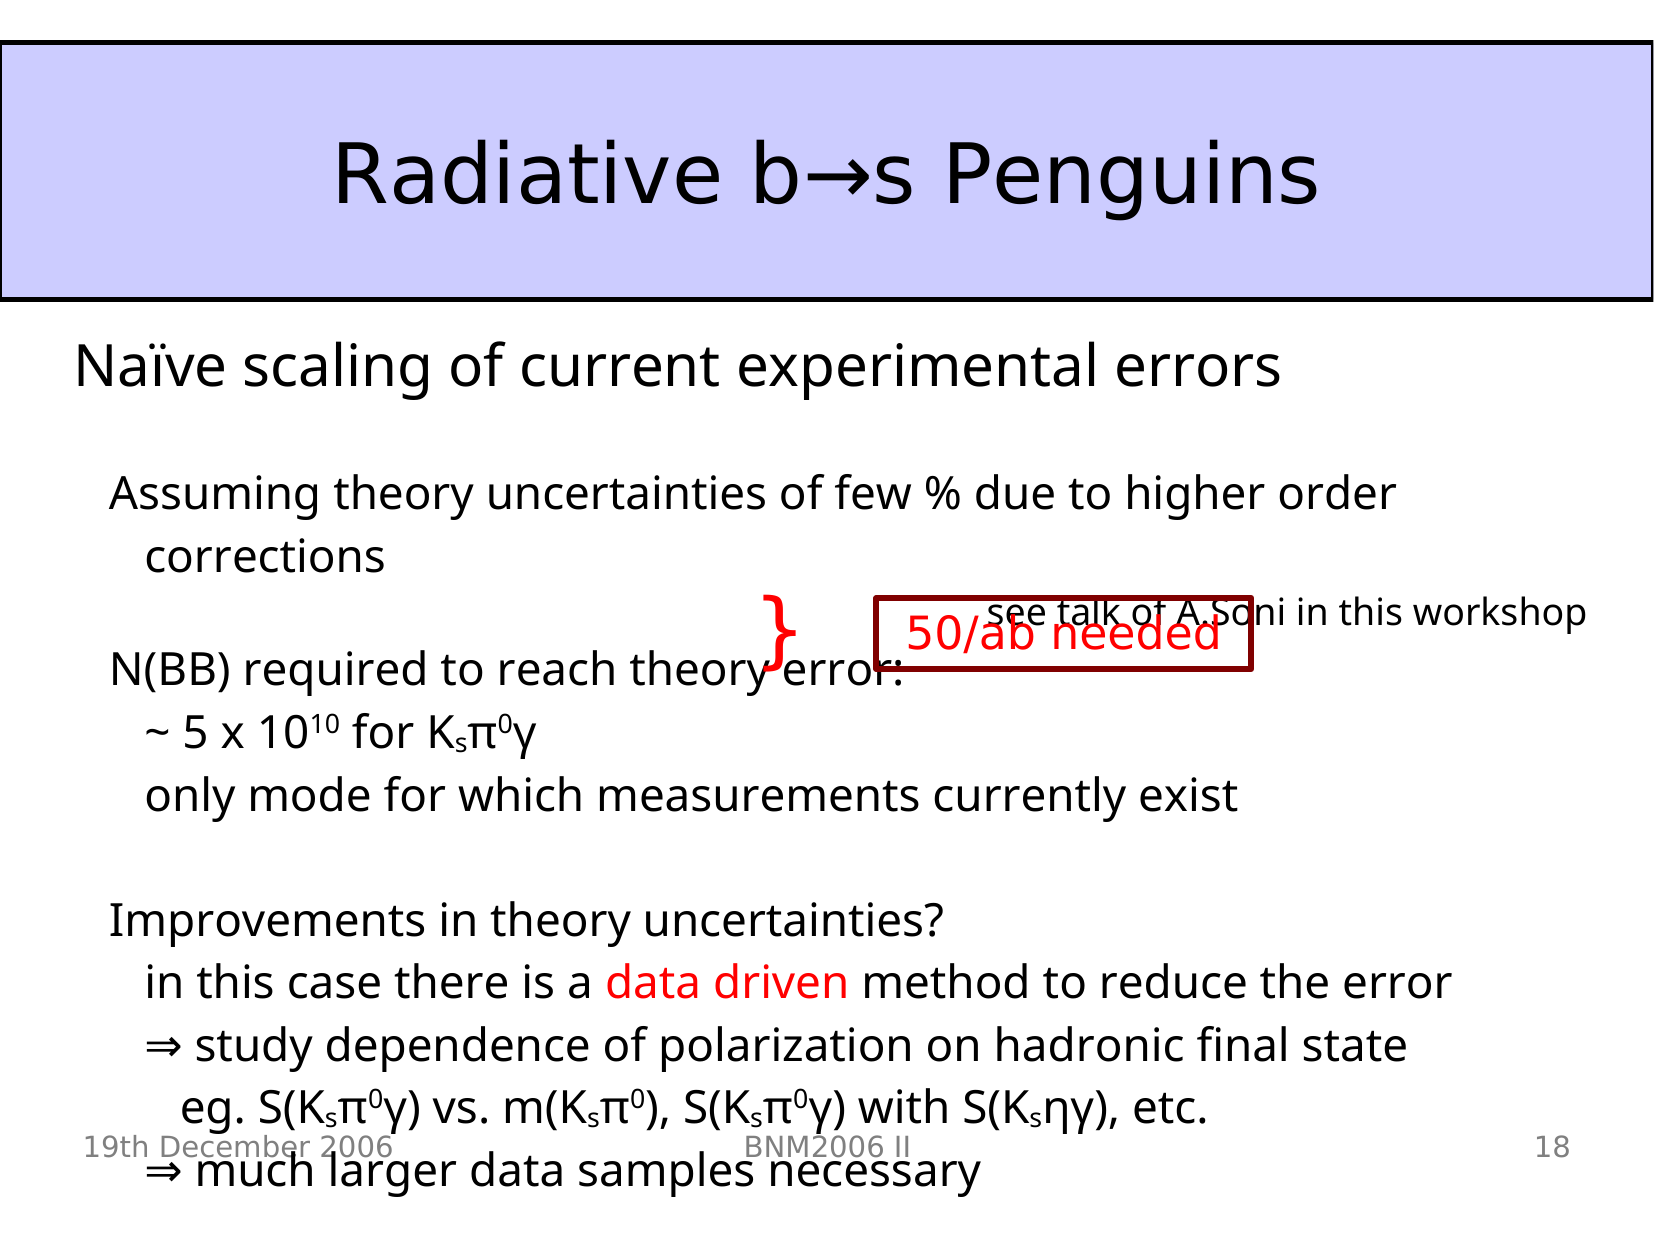

# Radiative b→s Penguins
Naïve scaling of current experimental errors
Assuming theory uncertainties of few % due to higher order corrections
see talk of A.Soni in this workshop
N(BB) required to reach theory error:
~ 5 x 1010 for Ksπ0γ
only mode for which measurements currently exist
Improvements in theory uncertainties?
in this case there is a data driven method to reduce the error
⇒ study dependence of polarization on hadronic final state
eg. S(Ksπ0γ) vs. m(Ksπ0), S(Ksπ0γ) with S(Ksηγ), etc.
⇒ much larger data samples necessary
}
50/ab needed
19th December 2006
BNM2006 II
18